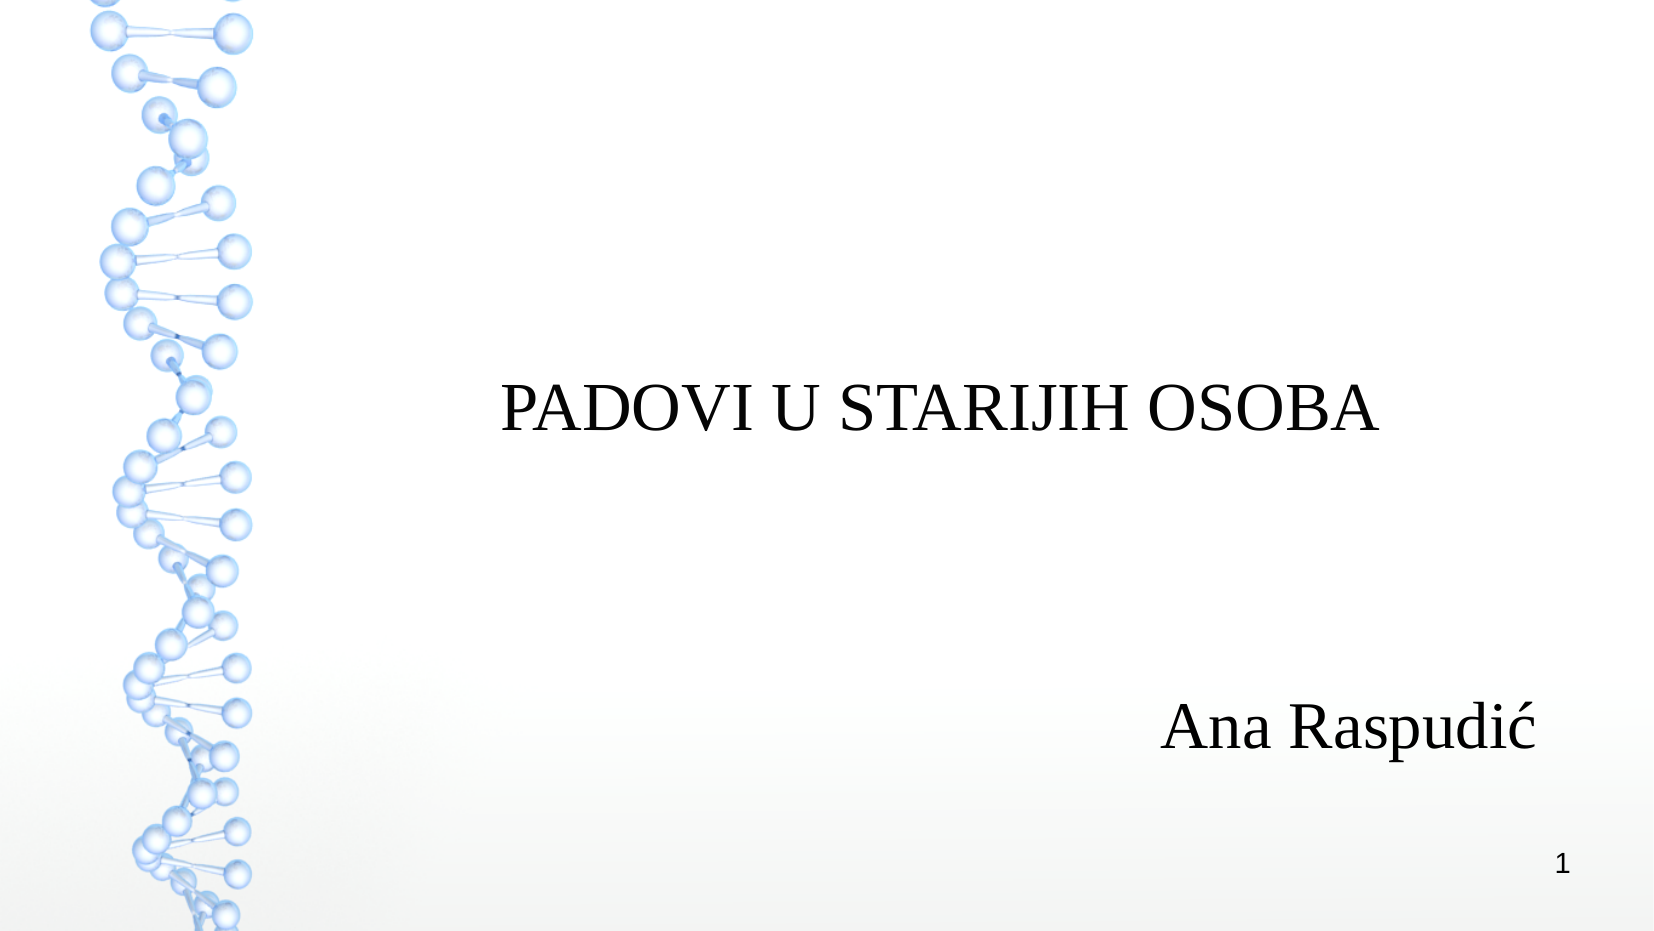

# PADOVI U STARIJIH OSOBA
Ana Raspudić
1